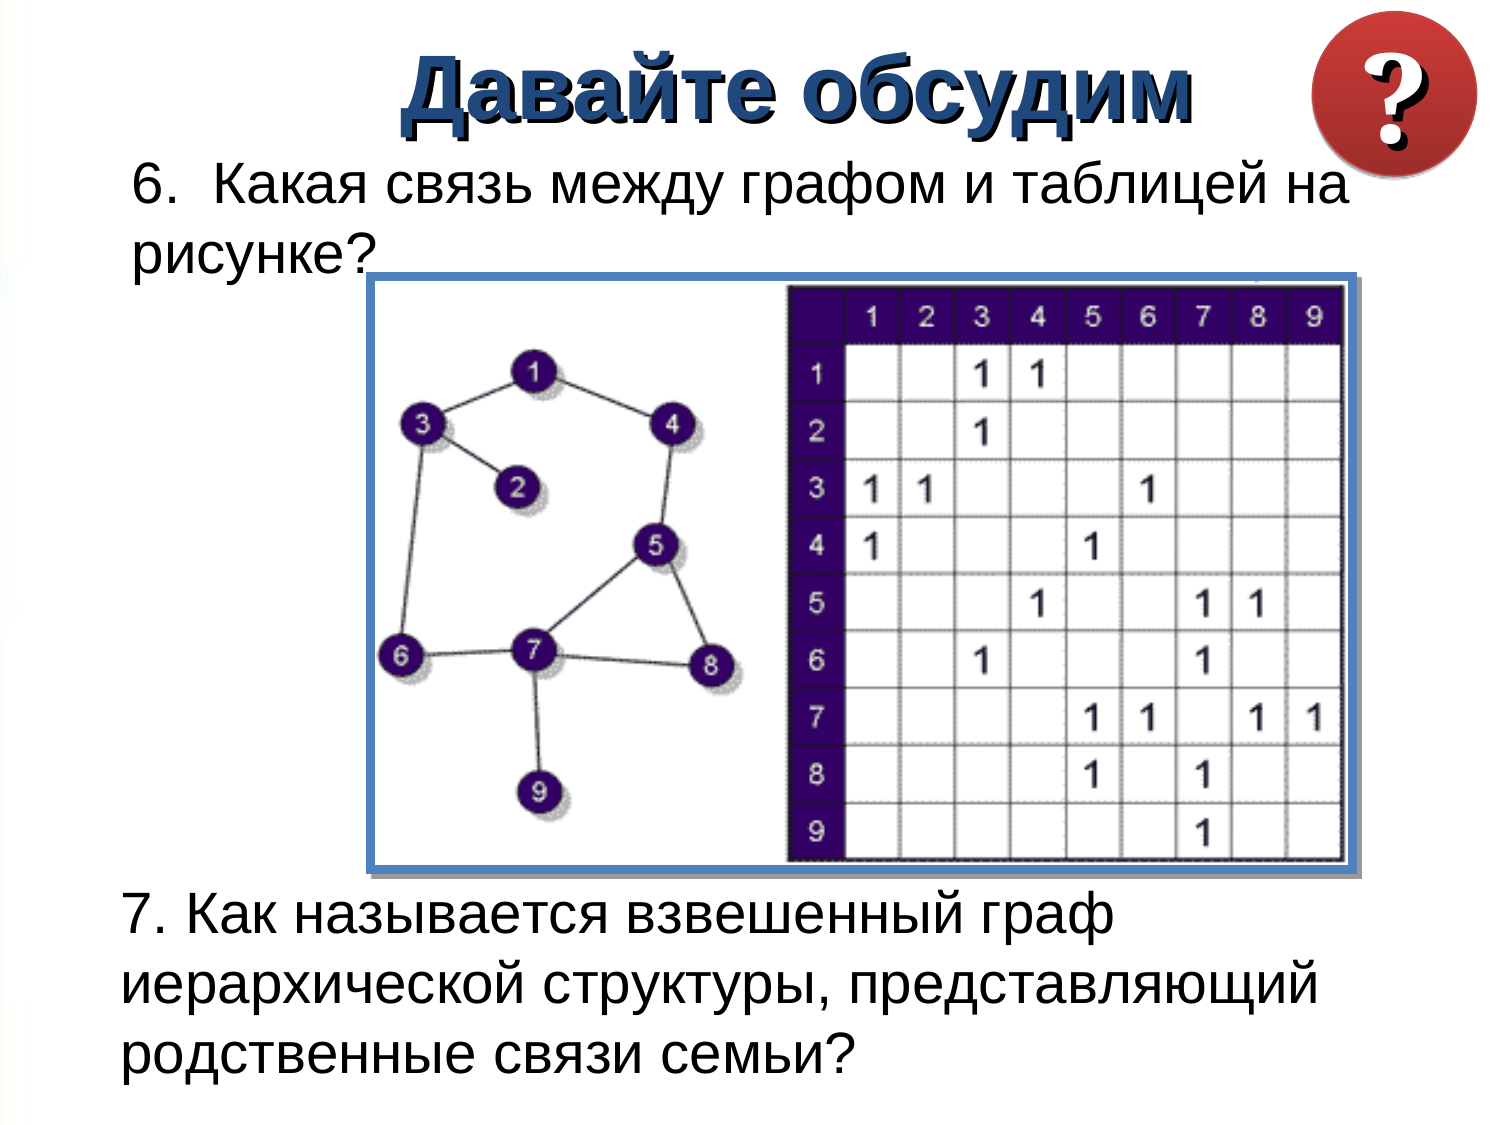

?
# Давайте обсудим
6. Какая связь между графом и таблицей на рисунке?
7. Как называется взвешенный граф иерархической структуры, представляющий родственные связи семьи?